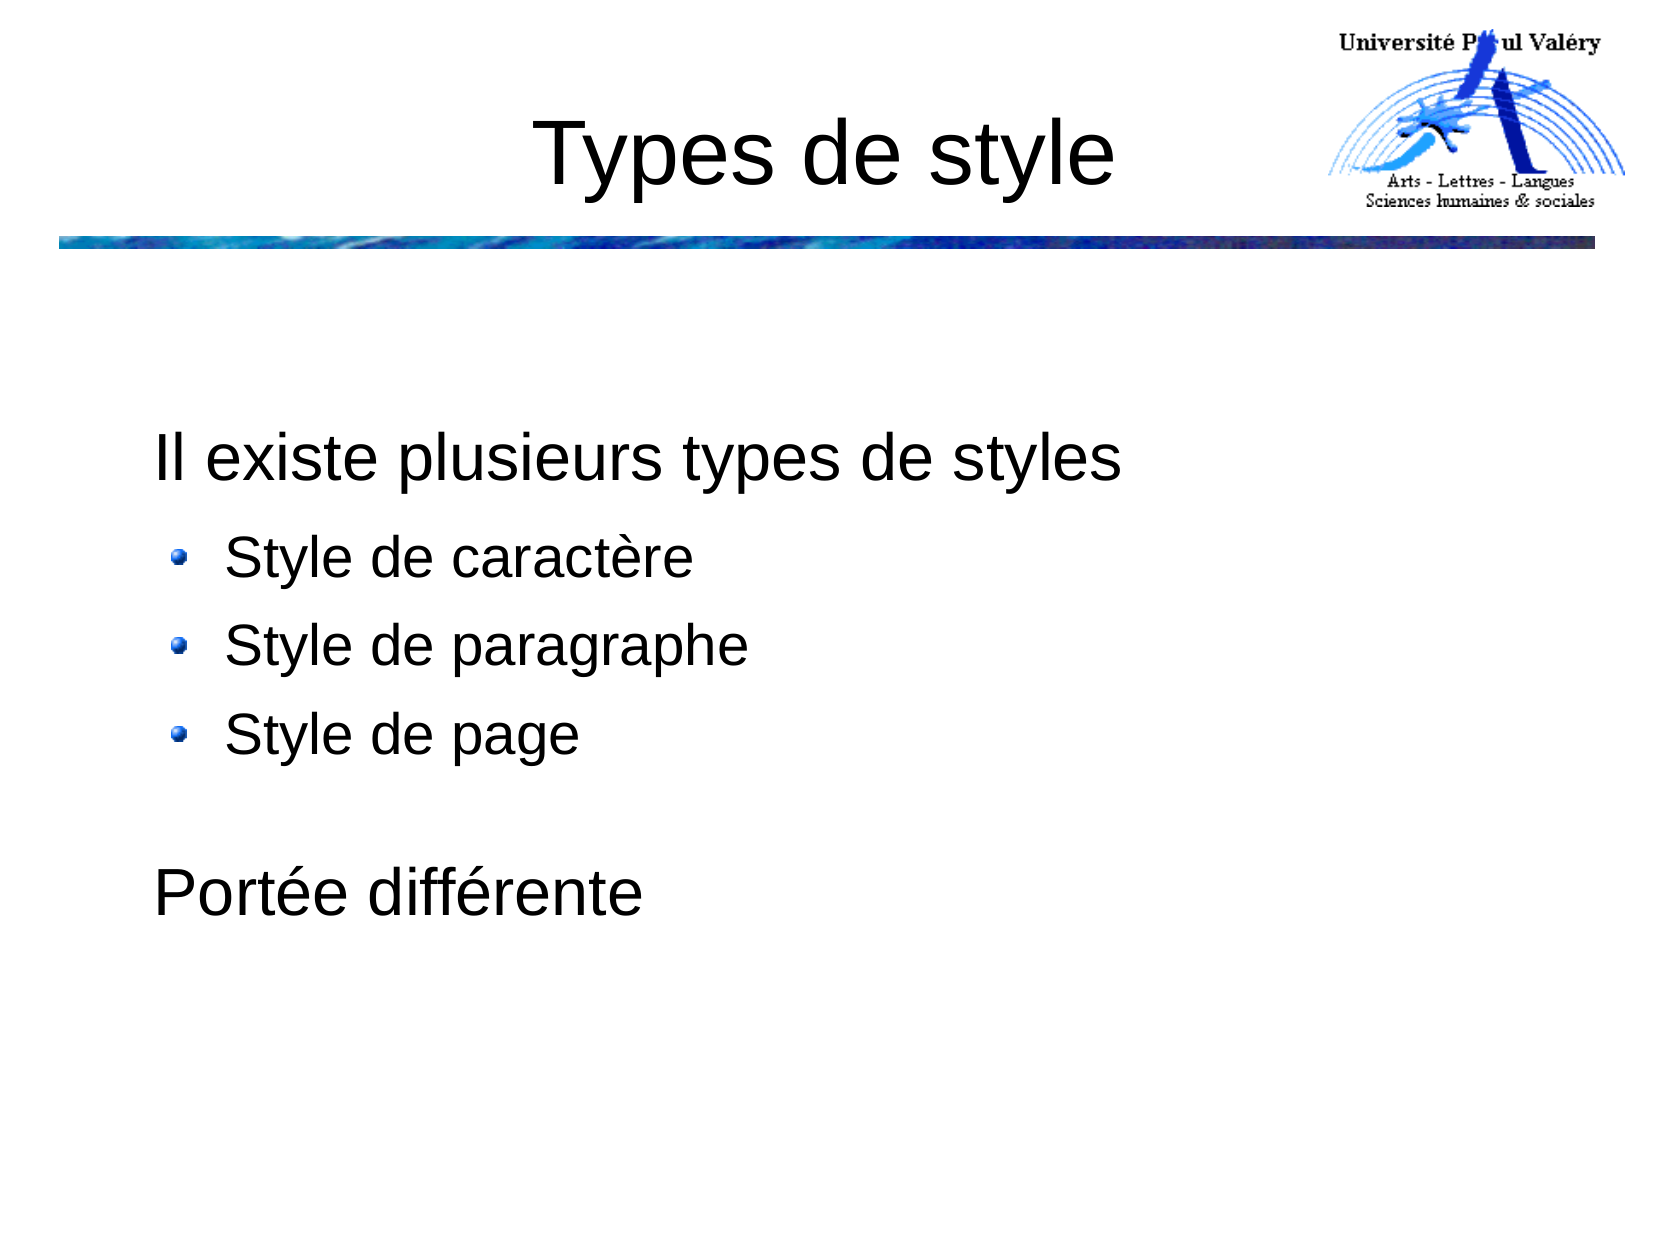

# Types de style
Il existe plusieurs types de styles
Style de caractère
Style de paragraphe
Style de page
Portée différente